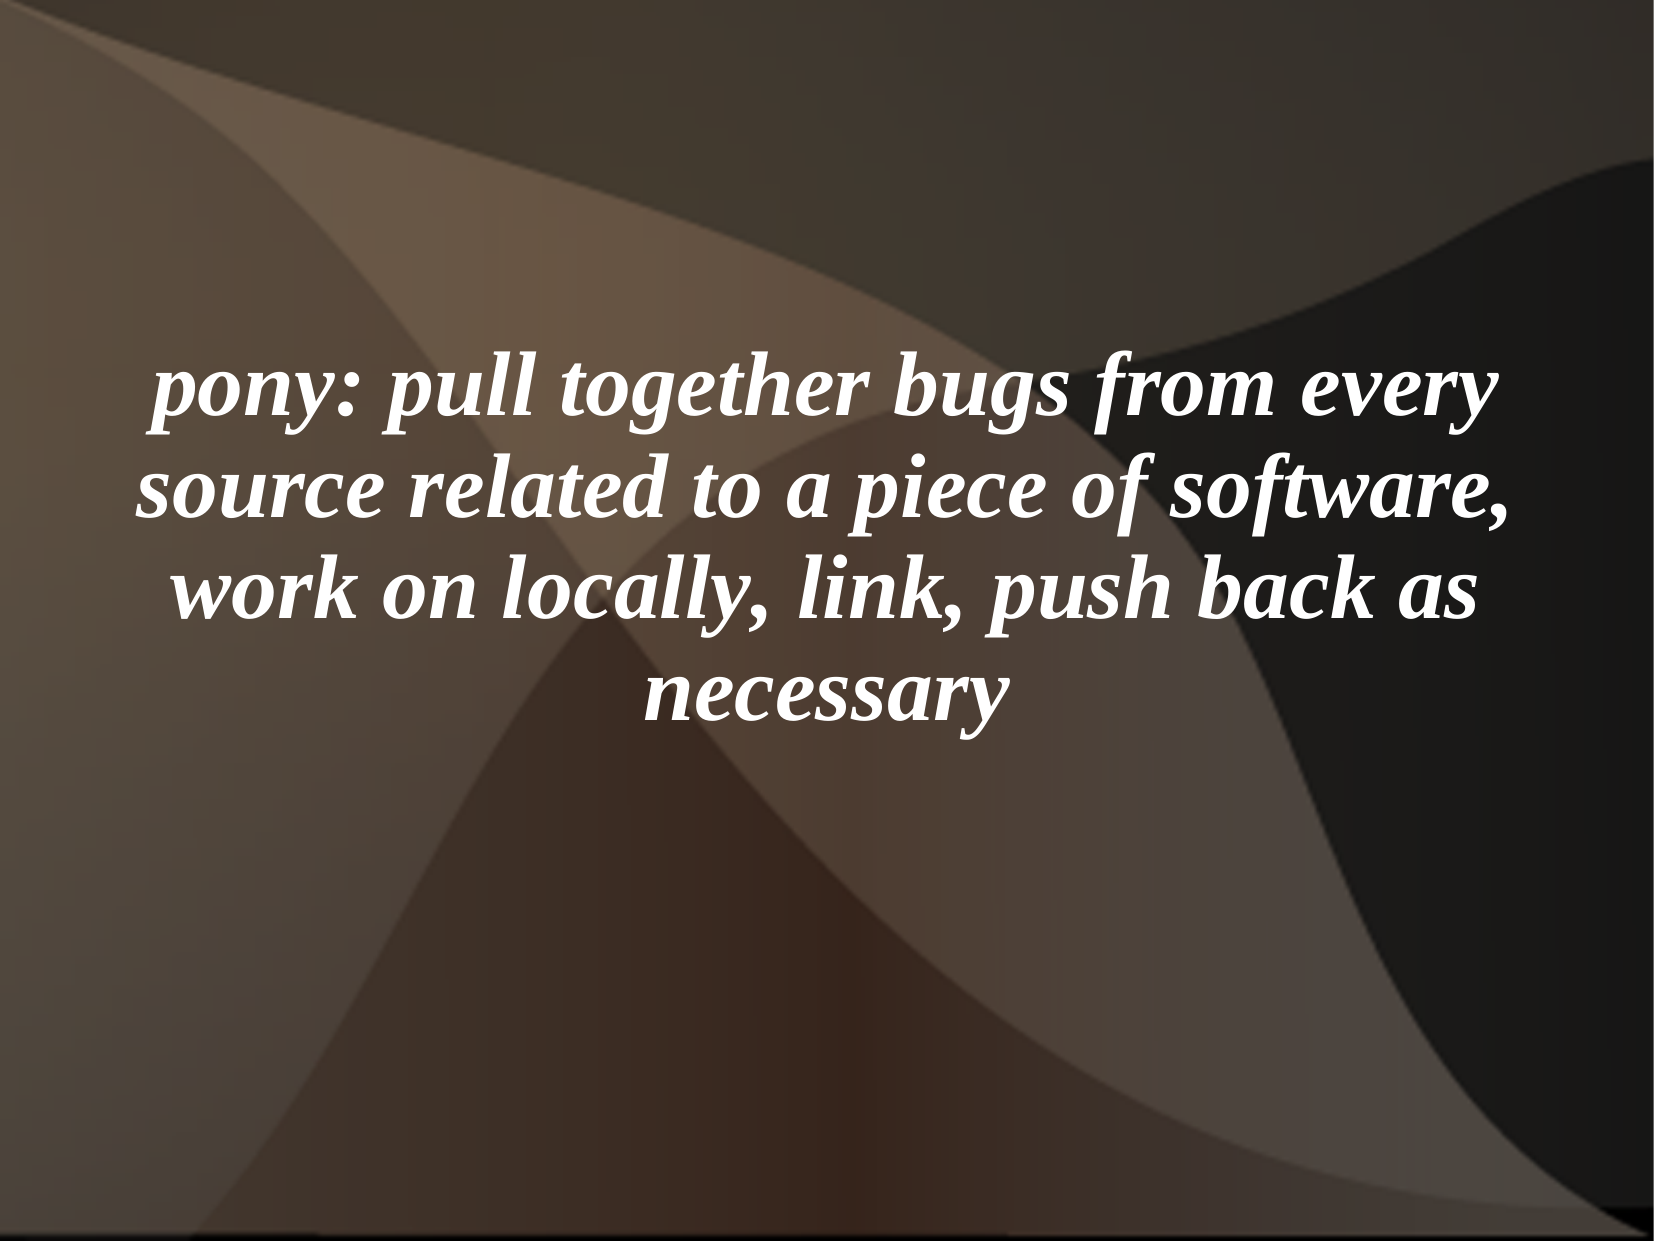

# pony: pull together bugs from every source related to a piece of software, work on locally, link, push back as necessary